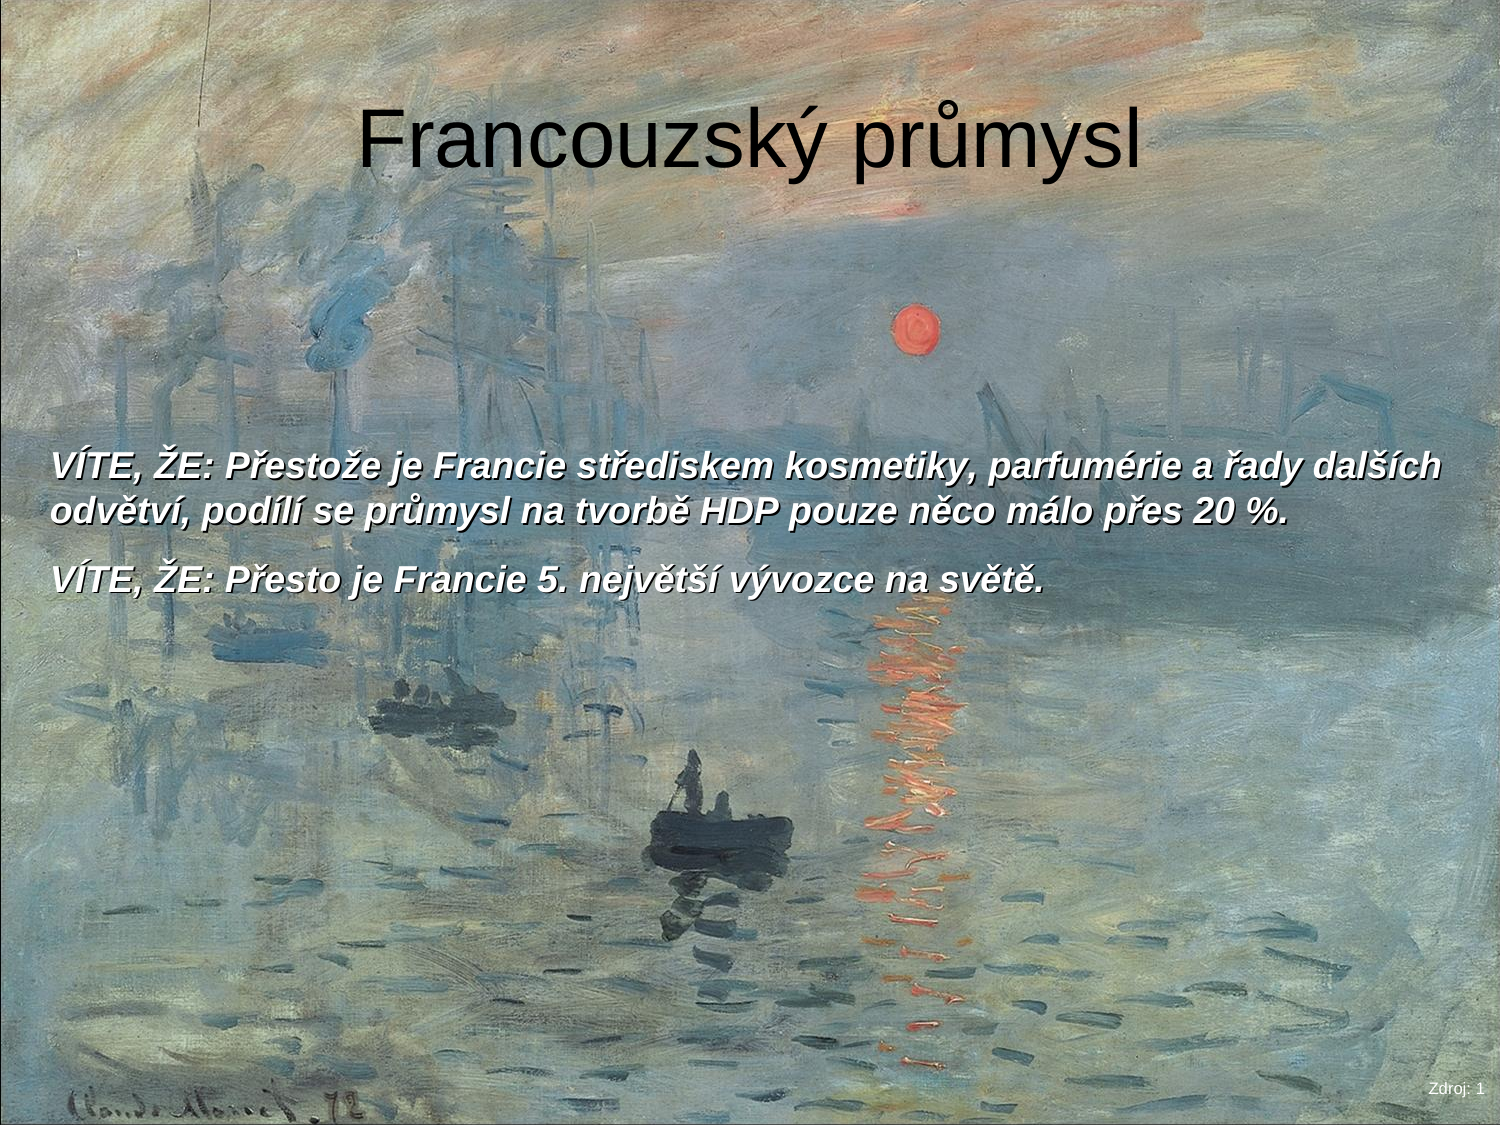

# Francouzský průmysl
VÍTE, ŽE: Přestože je Francie střediskem kosmetiky, parfumérie a řady dalších odvětví, podílí se průmysl na tvorbě HDP pouze něco málo přes 20 %.
VÍTE, ŽE: Přesto je Francie 5. největší vývozce na světě.
Zdroj: 1